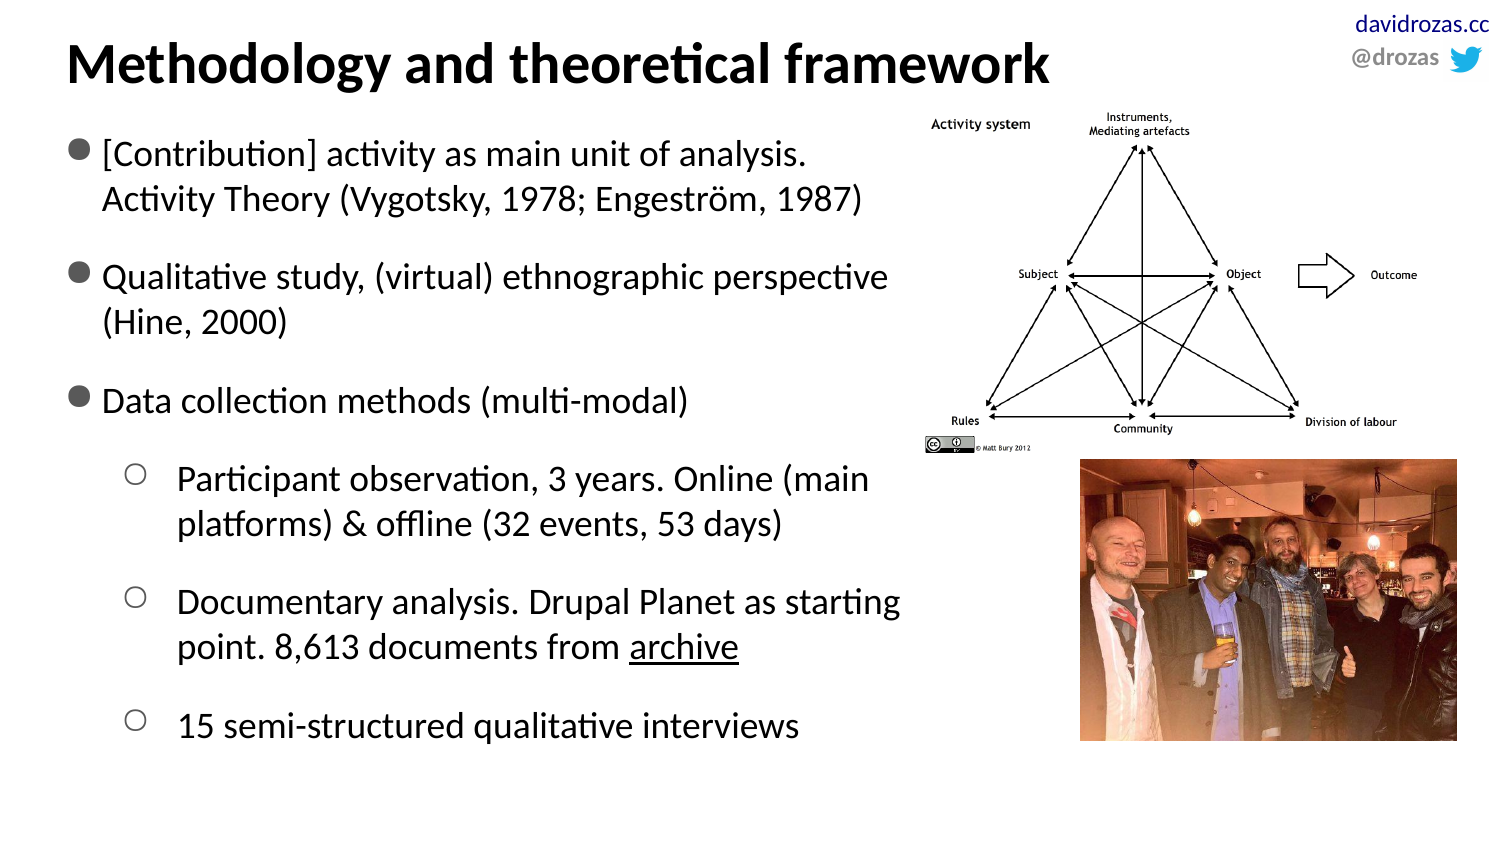

davidrozas.cc
@drozas
# Methodology and theoretical framework
[Contribution] activity as main unit of analysis. Activity Theory (Vygotsky, 1978; Engeström, 1987)
Qualitative study, (virtual) ethnographic perspective (Hine, 2000)
Data collection methods (multi-modal)
Participant observation, 3 years. Online (main platforms) & offline (32 events, 53 days)
Documentary analysis. Drupal Planet as starting point. 8,613 documents from archive
15 semi-structured qualitative interviews